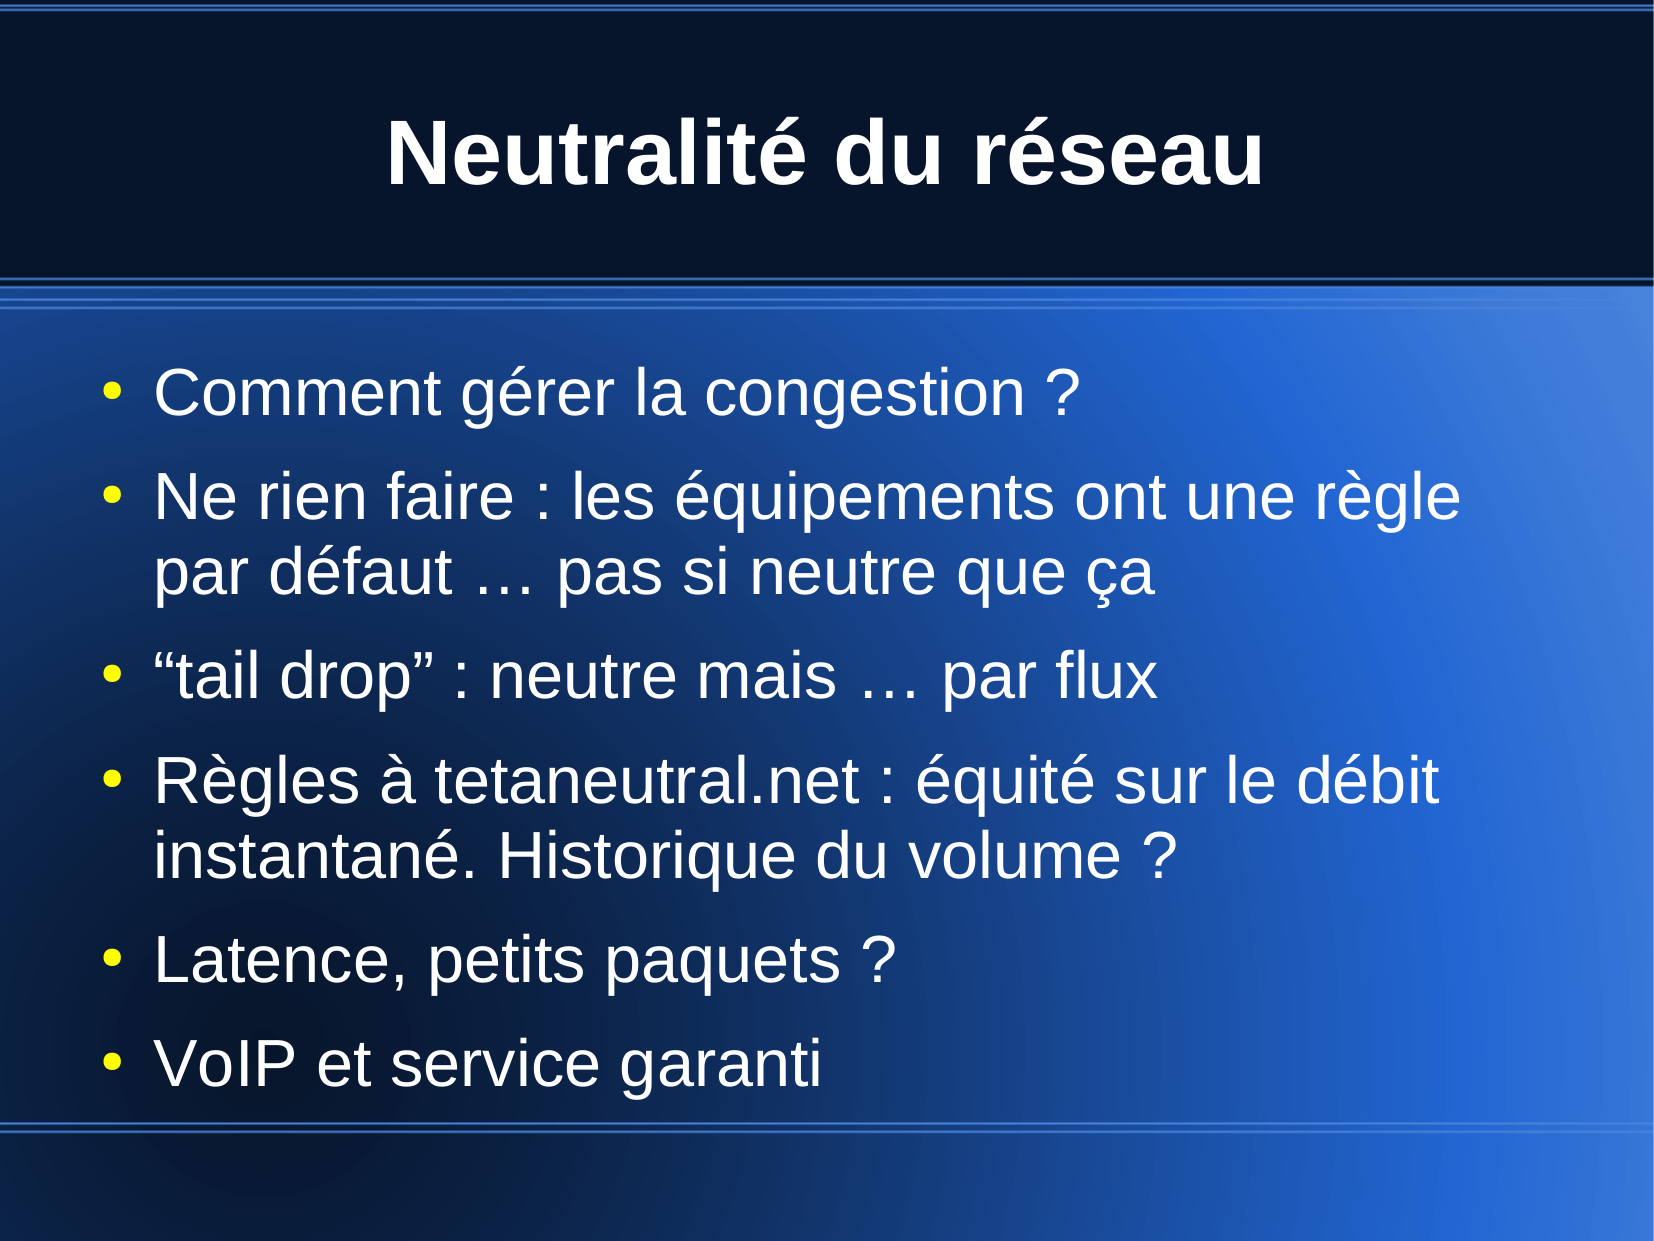

# Neutralité du réseau
Comment gérer la congestion ?
Ne rien faire : les équipements ont une règle par défaut … pas si neutre que ça
“tail drop” : neutre mais … par flux
Règles à tetaneutral.net : équité sur le débit instantané. Historique du volume ?
Latence, petits paquets ?
VoIP et service garanti